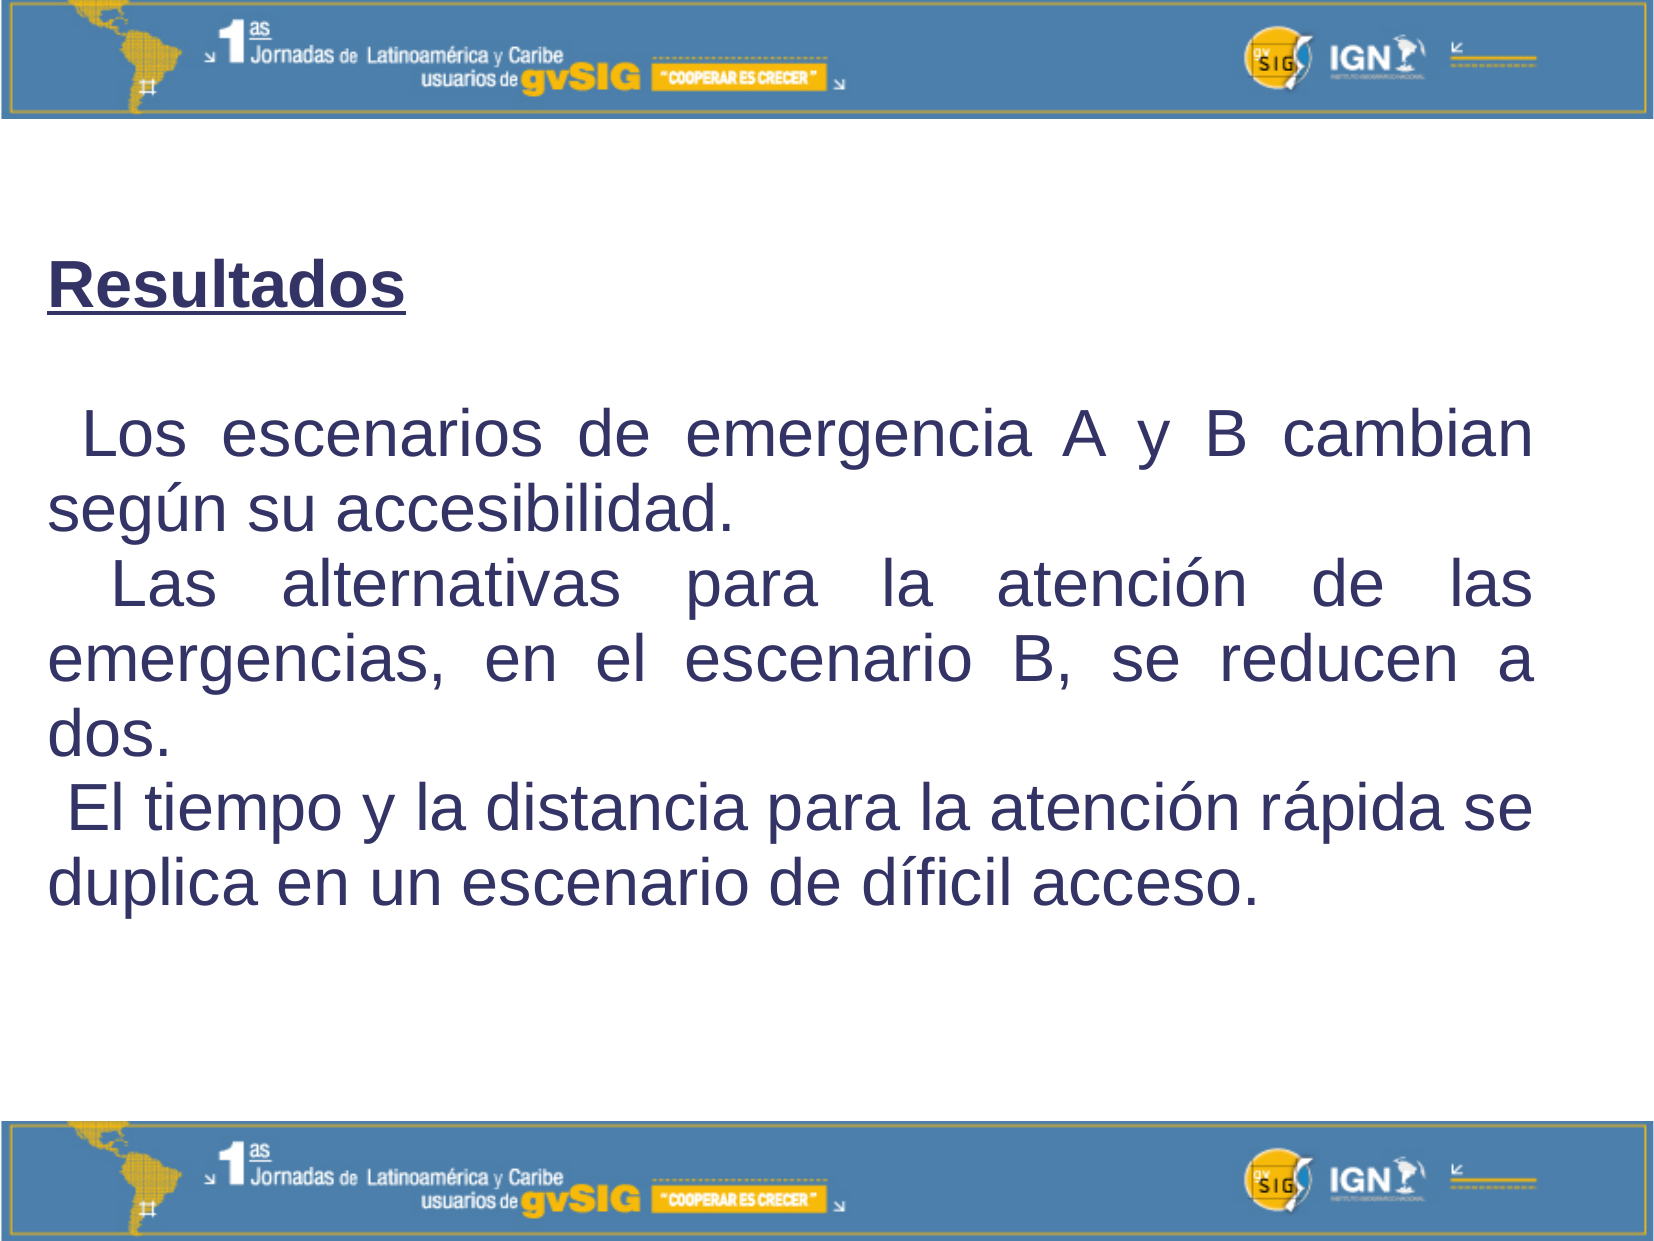

Resultados
 Los escenarios de emergencia A y B cambian según su accesibilidad.
 Las alternativas para la atención de las emergencias, en el escenario B, se reducen a dos.
 El tiempo y la distancia para la atención rápida se duplica en un escenario de díficil acceso.